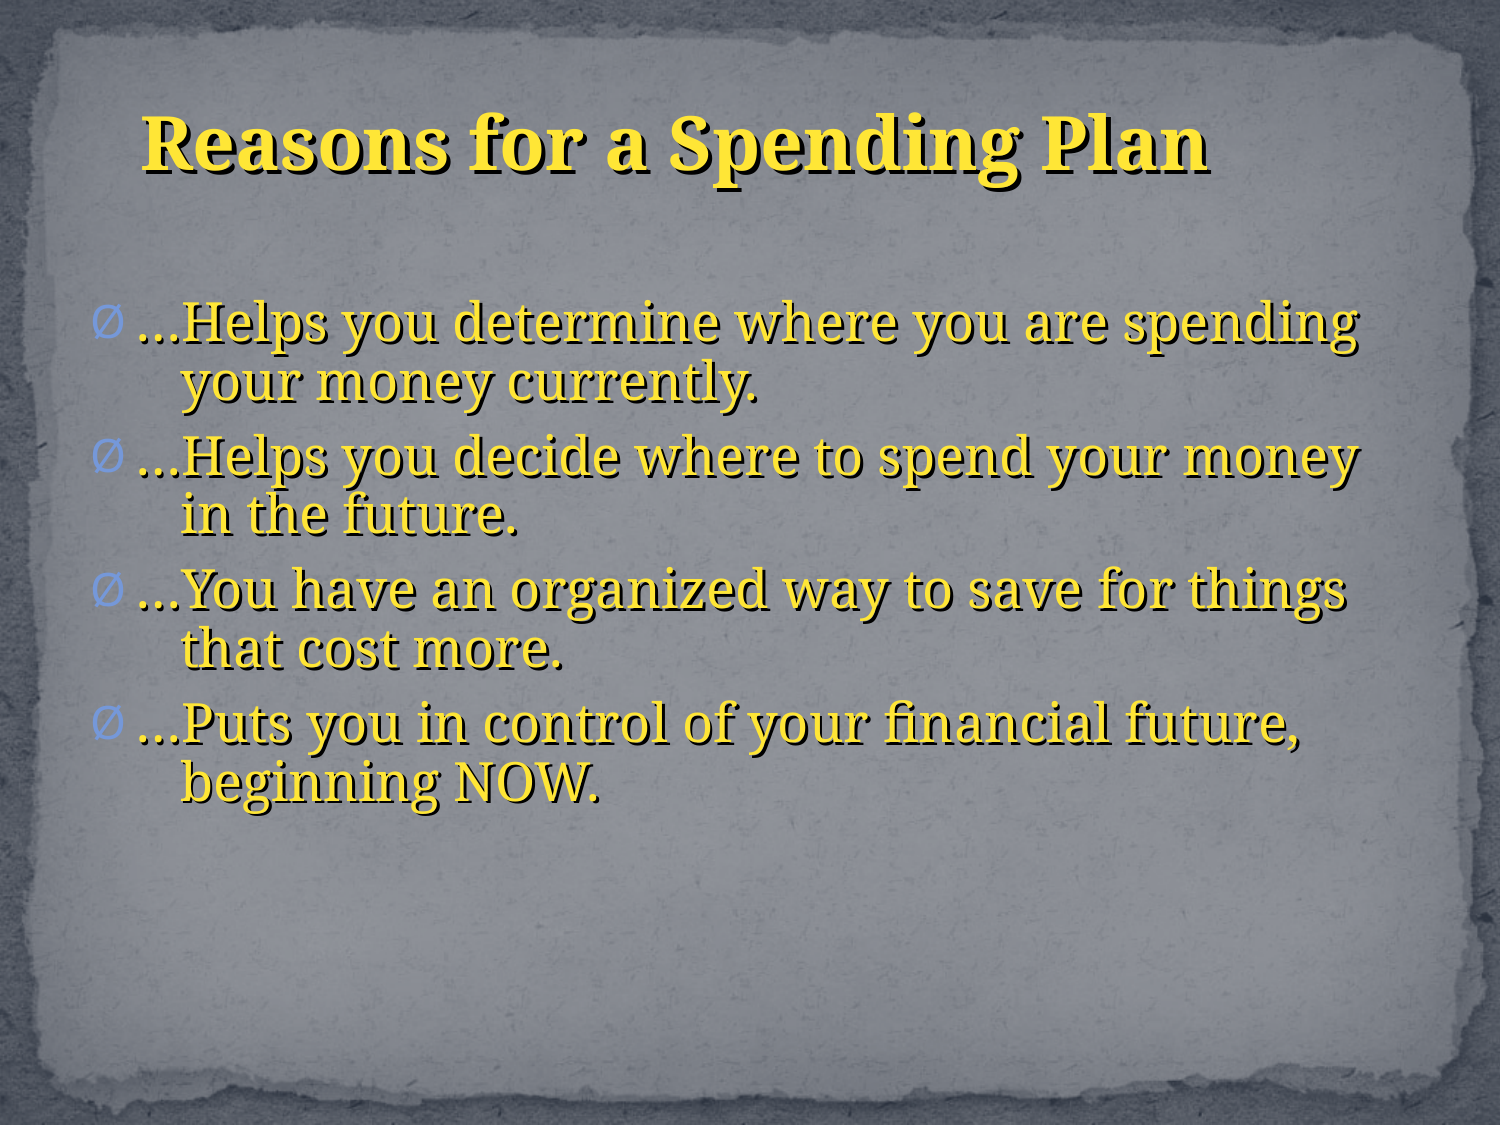

Reasons for a Spending Plan
…Helps you determine where you are spending your money currently.
…Helps you decide where to spend your money in the future.
…You have an organized way to save for things that cost more.
…Puts you in control of your financial future, beginning NOW.